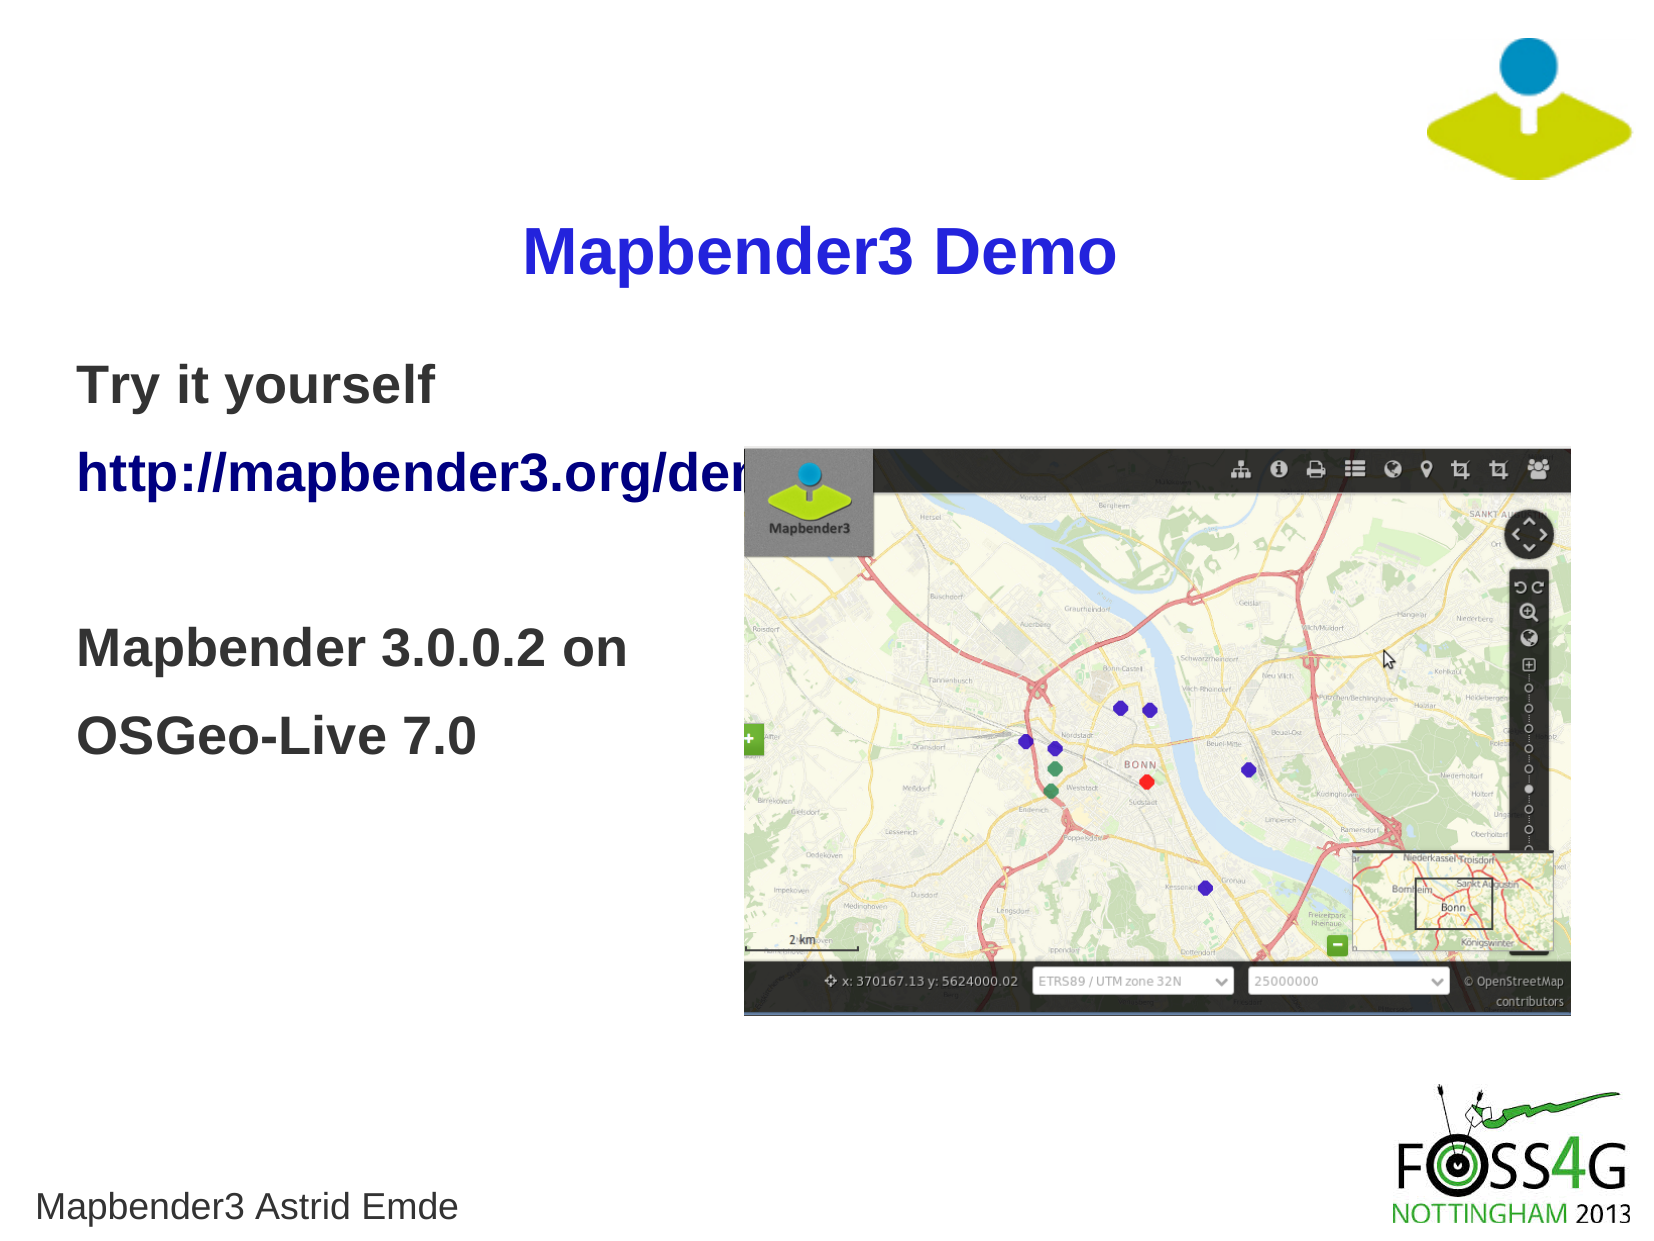

Mapbender3 Demo
# Try it yourself
http://mapbender3.org/demo/
Mapbender 3.0.0.2 on
OSGeo-Live 7.0